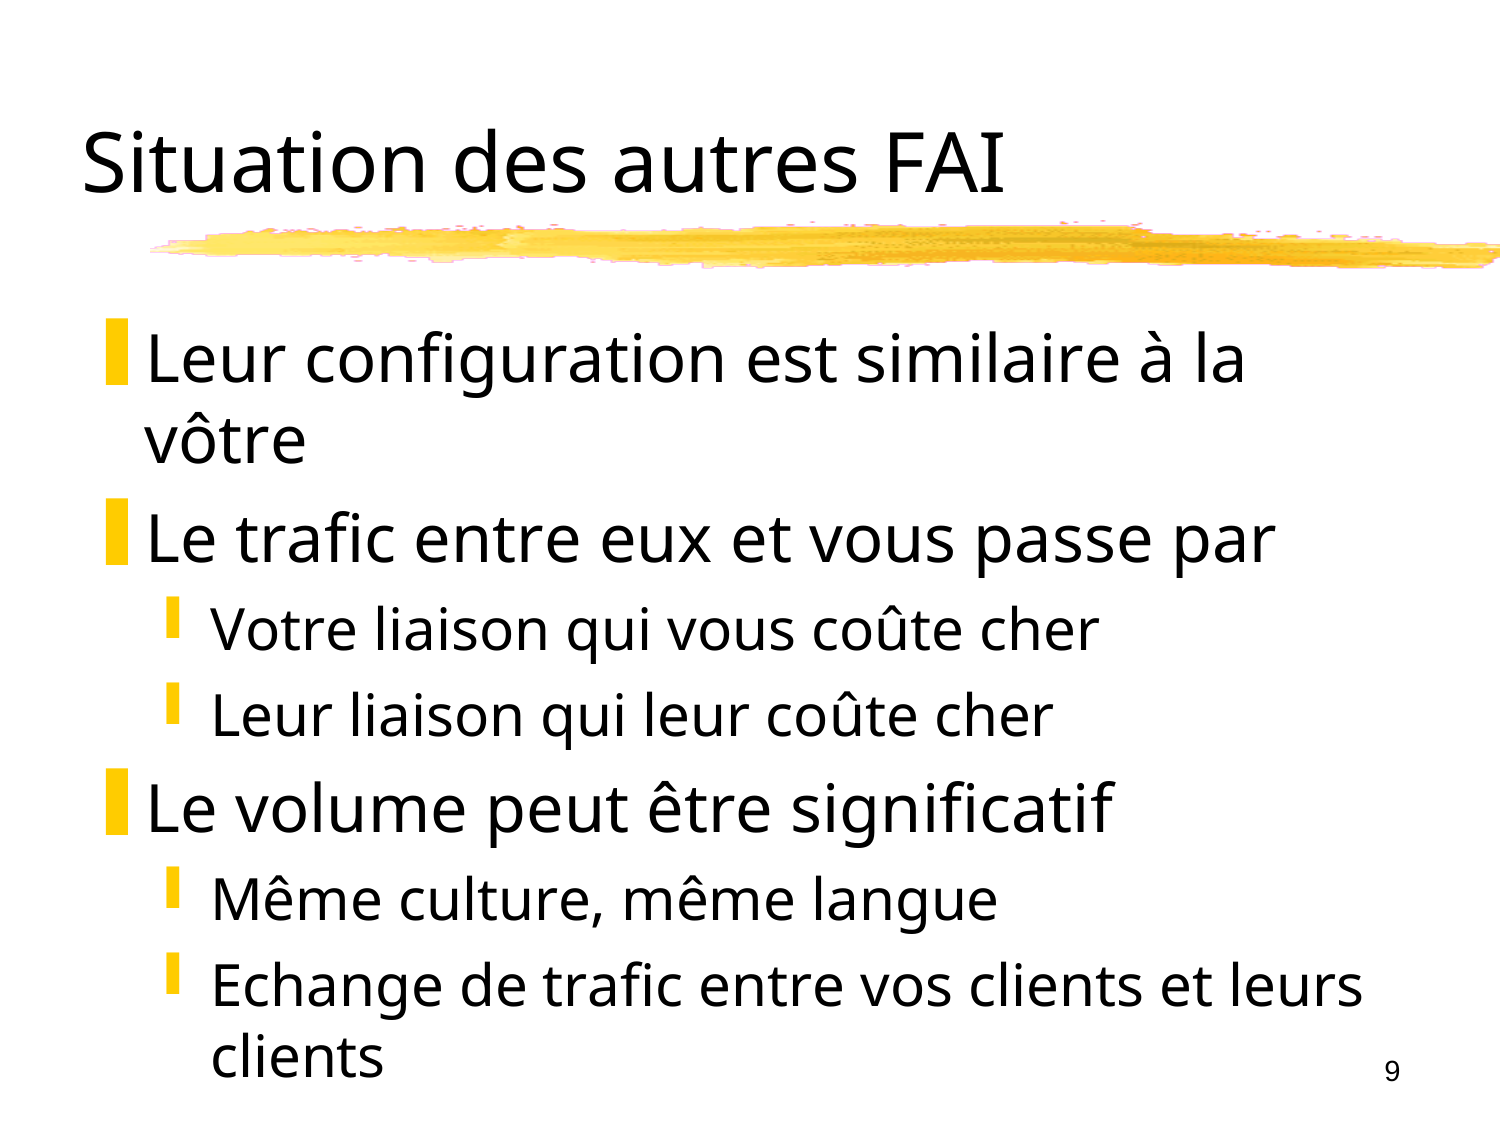

# Situation des autres FAI
Leur configuration est similaire à la vôtre
Le trafic entre eux et vous passe par
Votre liaison qui vous coûte cher
Leur liaison qui leur coûte cher
Le volume peut être significatif
Même culture, même langue
Echange de trafic entre vos clients et leurs clients
9